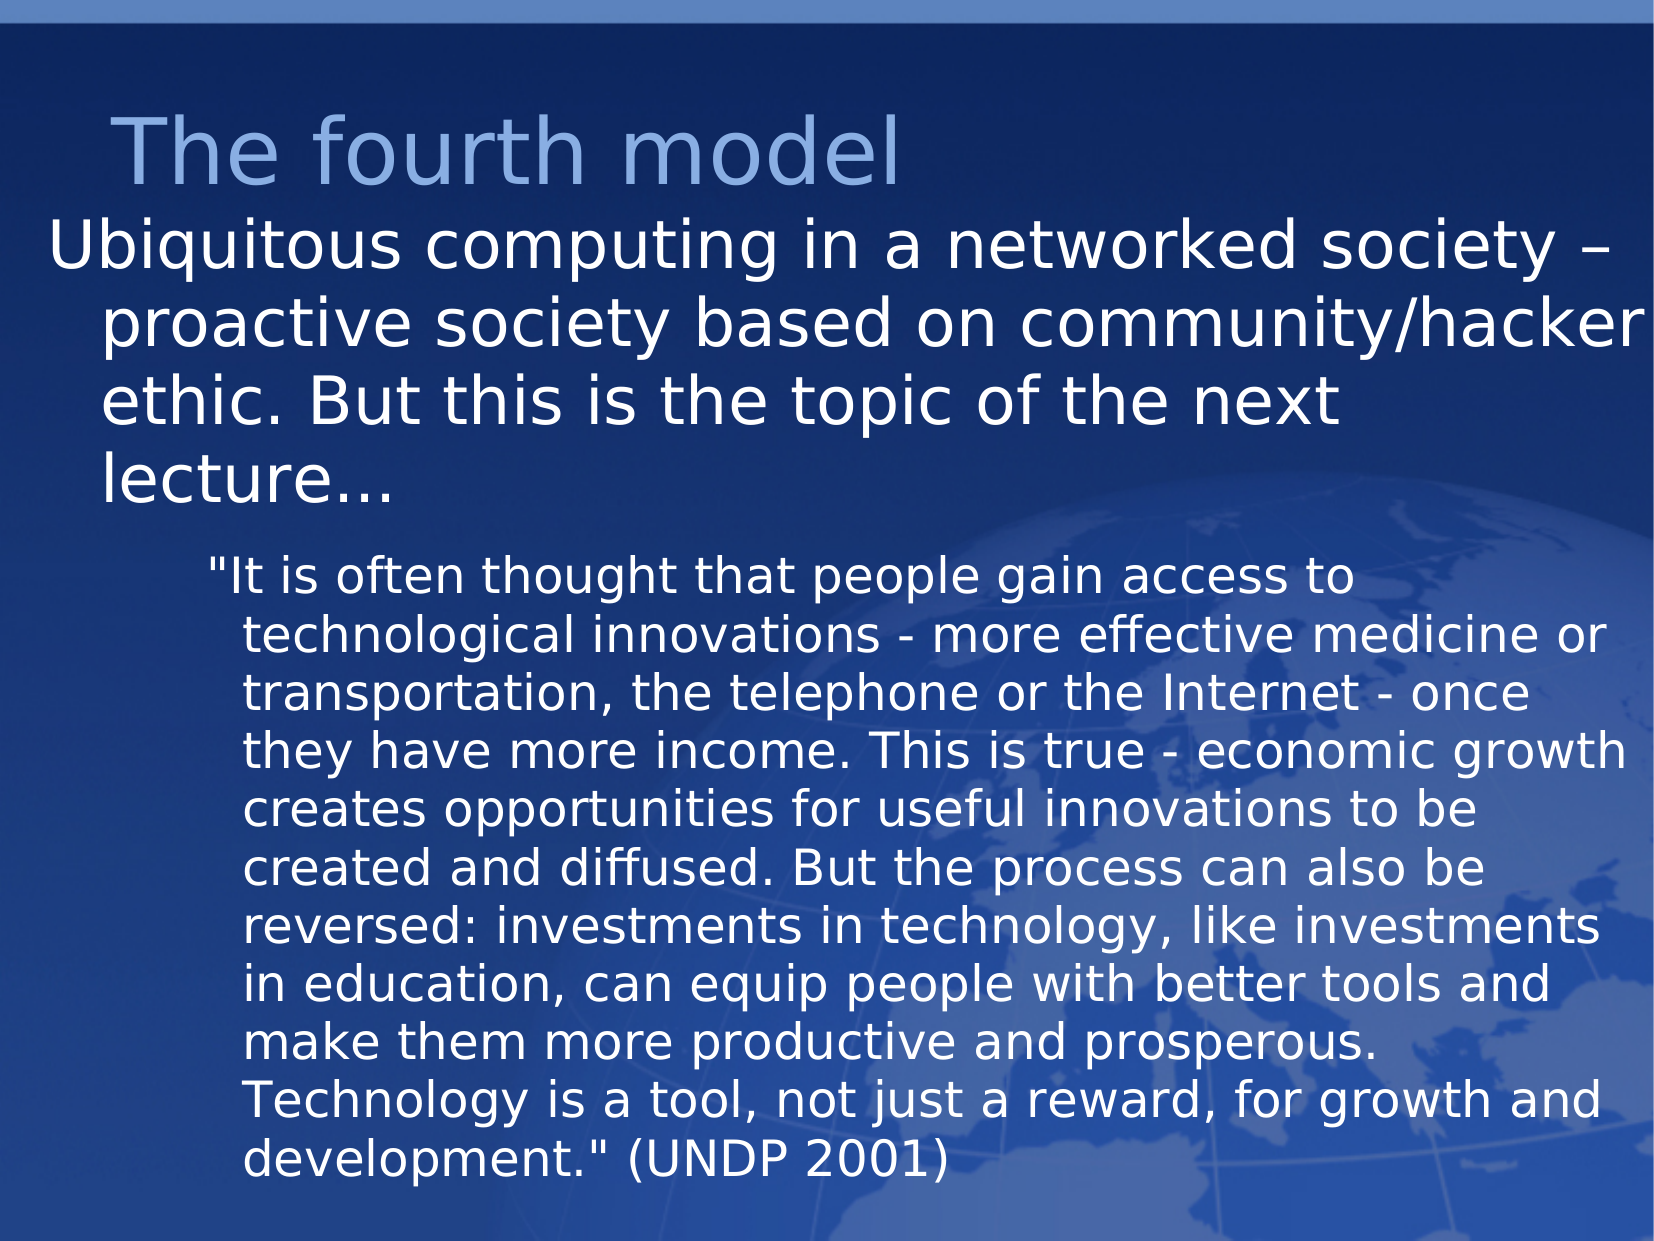

# The fourth model
Ubiquitous computing in a networked society – proactive society based on community/hacker ethic. But this is the topic of the next lecture...
"It is often thought that people gain access to technological innovations - more effective medicine or transportation, the telephone or the Internet - once they have more income. This is true - economic growth creates opportunities for useful innovations to be created and diffused. But the process can also be reversed: investments in technology, like investments in education, can equip people with better tools and make them more productive and prosperous. Technology is a tool, not just a reward, for growth and development." (UNDP 2001)